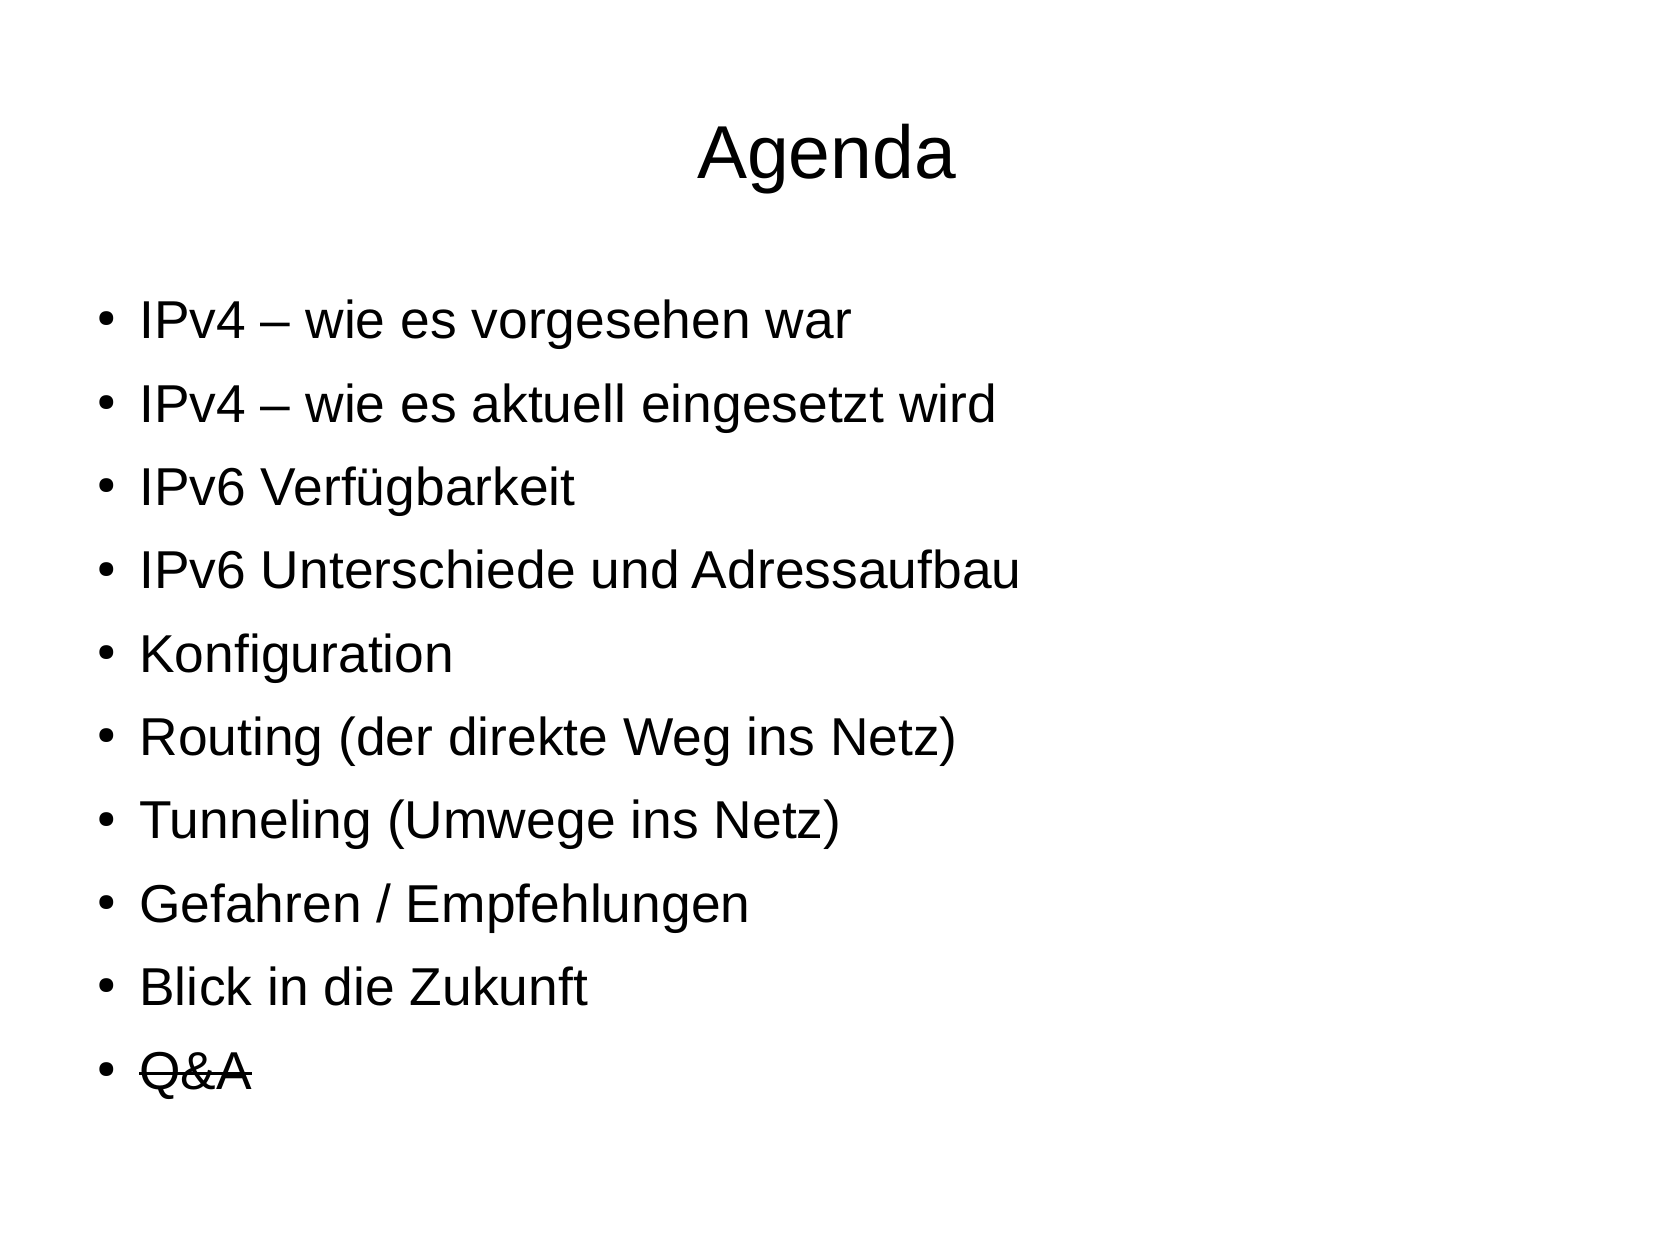

# Agenda
IPv4 – wie es vorgesehen war
IPv4 – wie es aktuell eingesetzt wird
IPv6 Verfügbarkeit
IPv6 Unterschiede und Adressaufbau
Konfiguration
Routing (der direkte Weg ins Netz)
Tunneling (Umwege ins Netz)
Gefahren / Empfehlungen
Blick in die Zukunft
Q&A